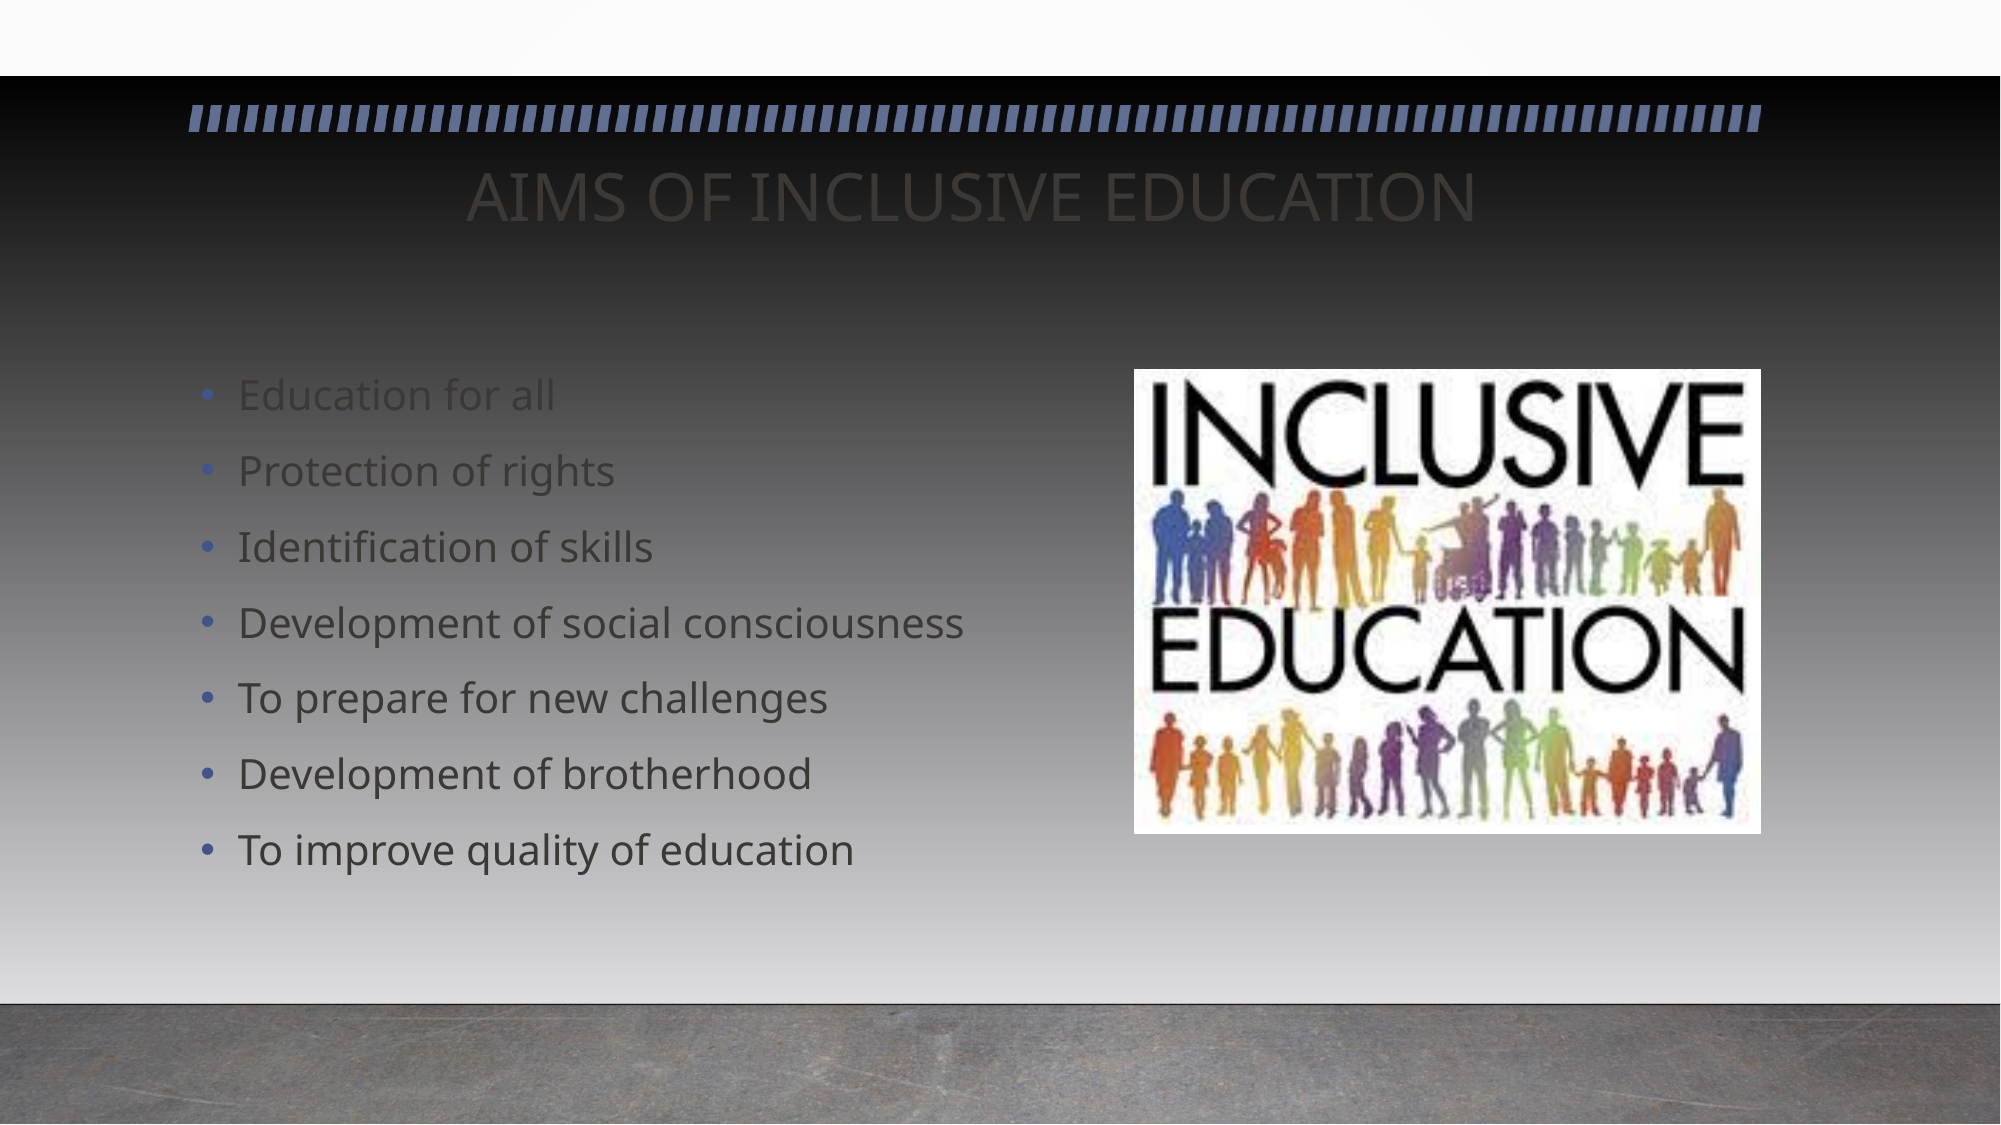

# AIMS OF INCLUSIVE EDUCATION
Education for all
Protection of rights
Identification of skills
Development of social consciousness
To prepare for new challenges
Development of brotherhood
To improve quality of education